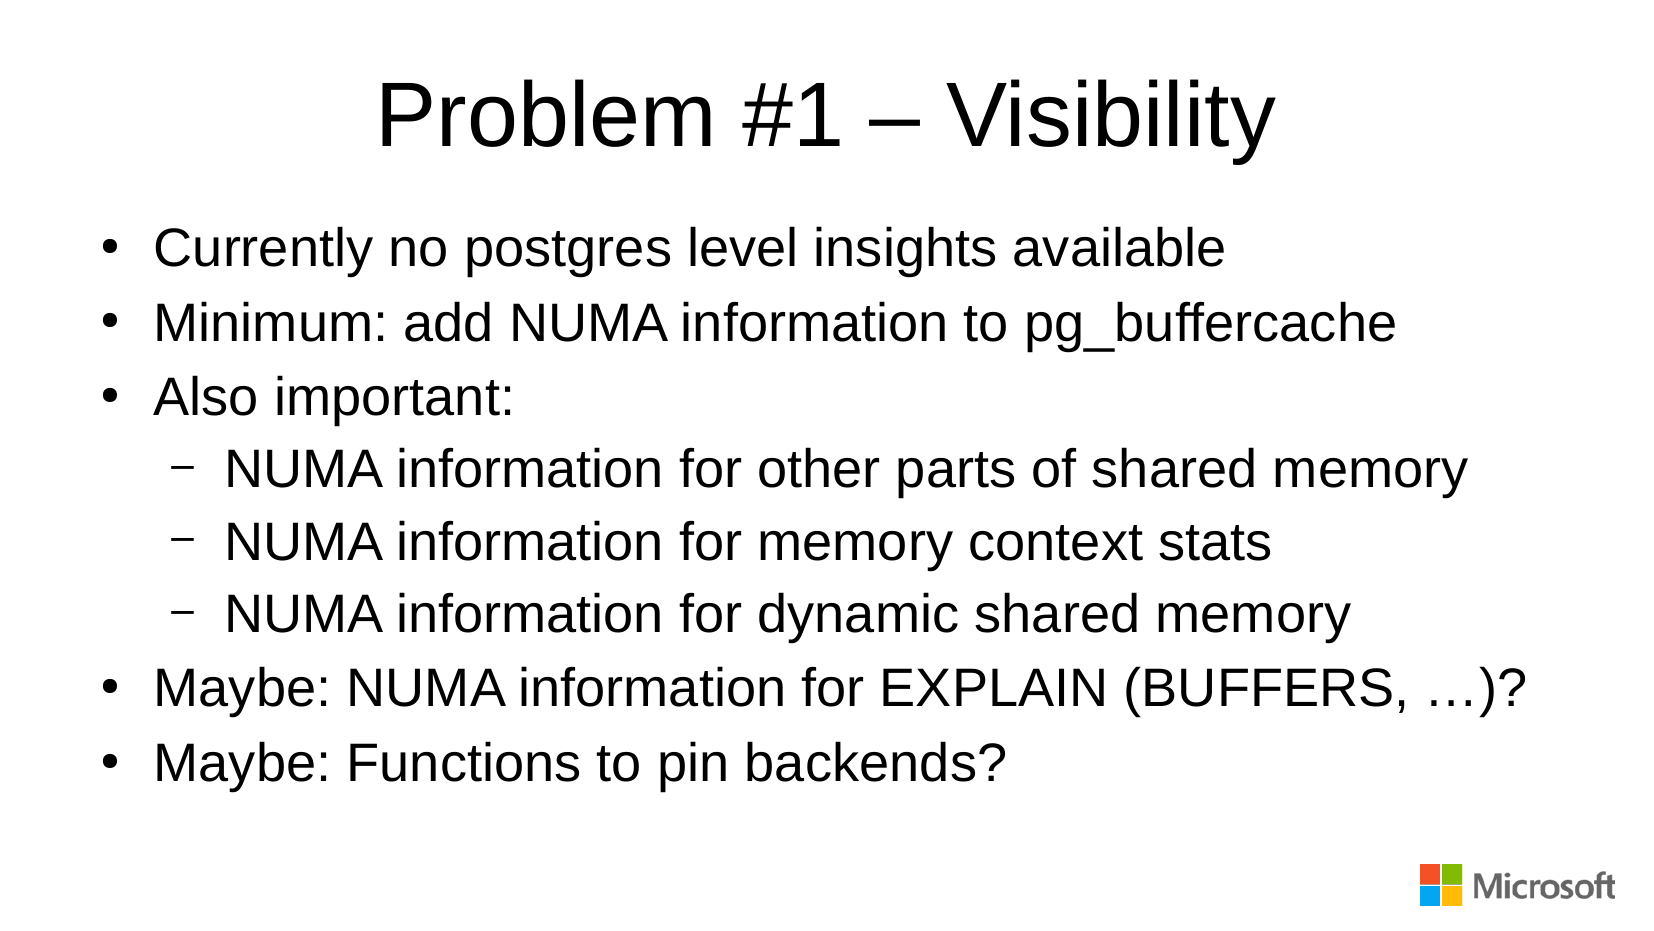

# Problem #1 – Visibility
Currently no postgres level insights available
Minimum: add NUMA information to pg_buffercache
Also important:
NUMA information for other parts of shared memory
NUMA information for memory context stats
NUMA information for dynamic shared memory
Maybe: NUMA information for EXPLAIN (BUFFERS, …)?
Maybe: Functions to pin backends?